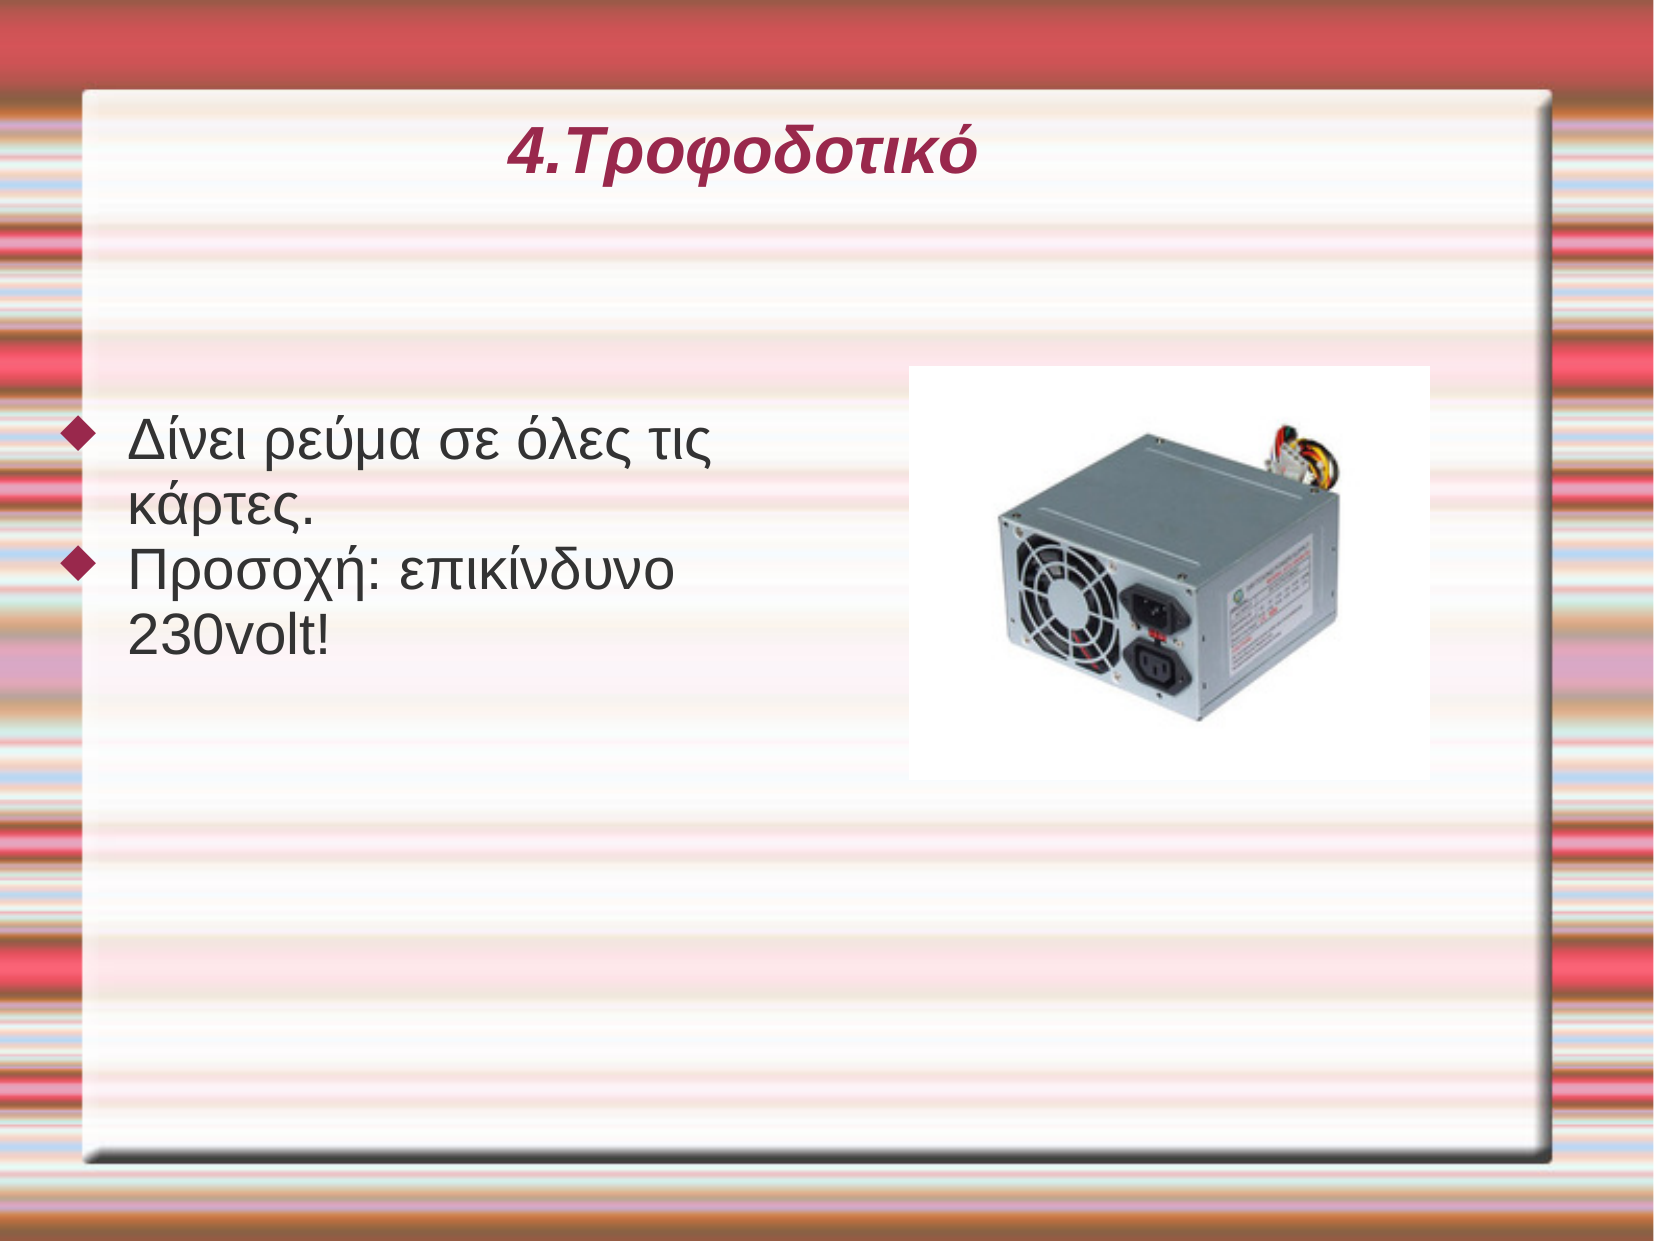

# 4.Τροφοδοτικό
Δίνει ρεύμα σε όλες τις κάρτες.
Προσοχή: επικίνδυνο 230volt!